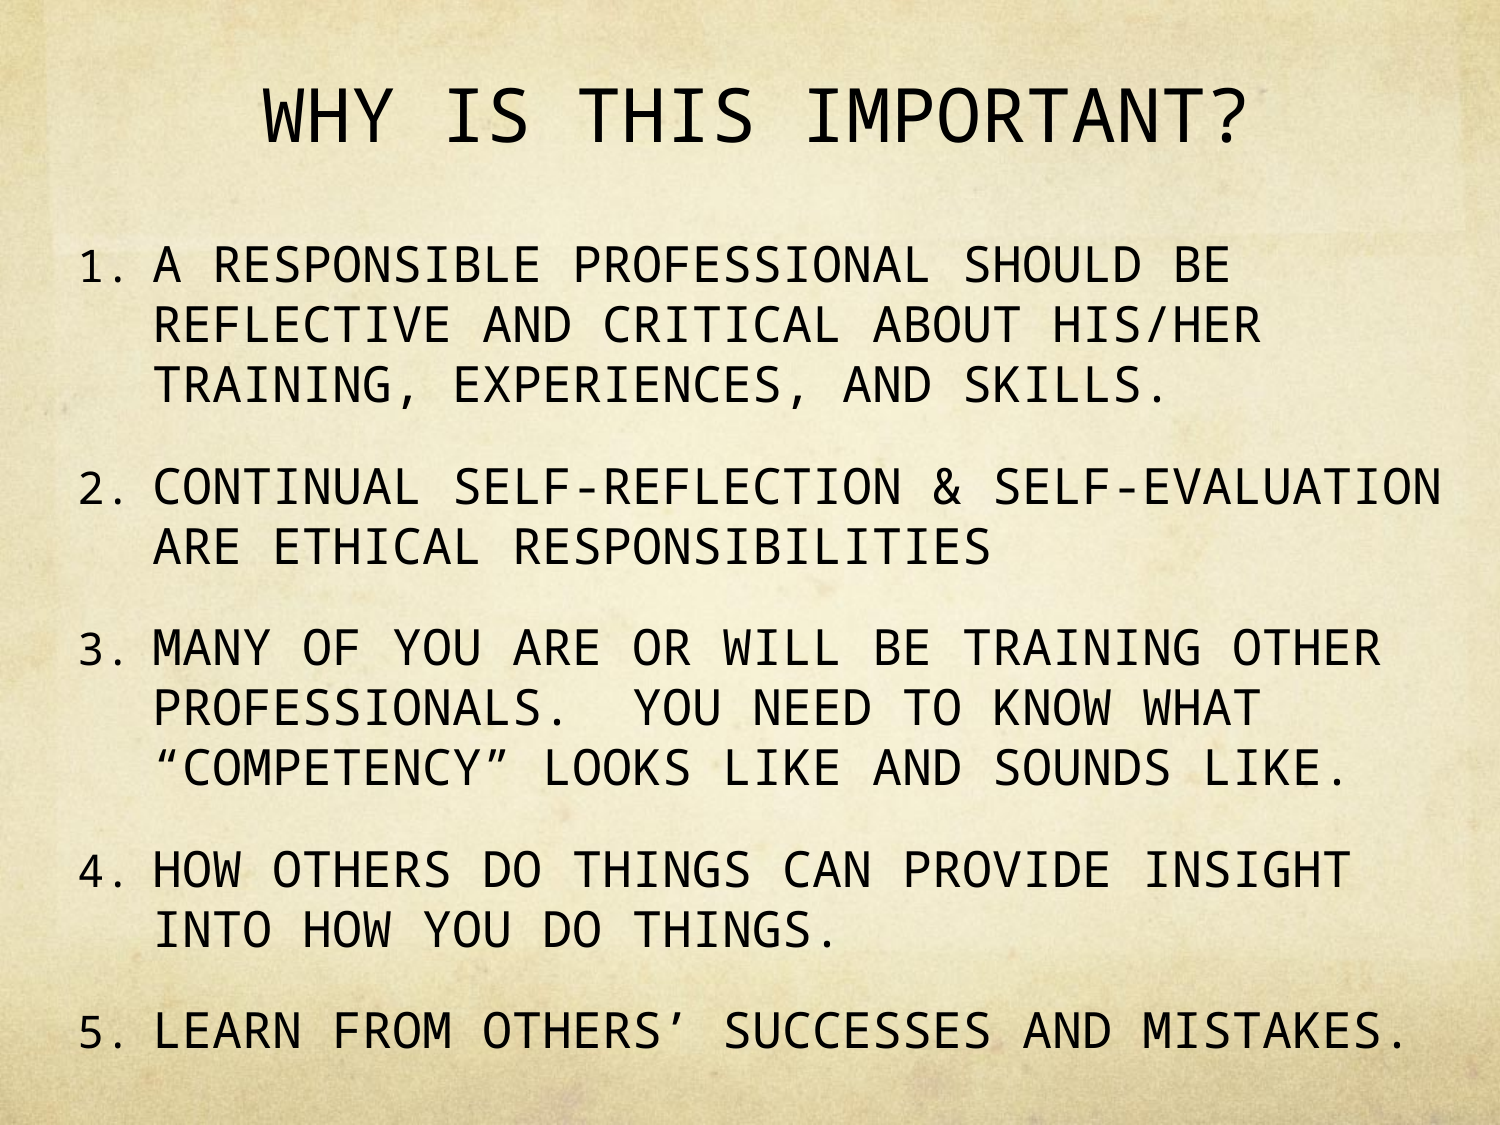

# WHY IS THIS IMPORTANT?
A RESPONSIBLE PROFESSIONAL SHOULD BE REFLECTIVE AND CRITICAL ABOUT HIS/HER TRAINING, EXPERIENCES, AND SKILLS.
CONTINUAL SELF-REFLECTION & SELF-EVALUATION ARE ETHICAL RESPONSIBILITIES
MANY OF YOU ARE OR WILL BE TRAINING OTHER PROFESSIONALS. YOU NEED TO KNOW WHAT “COMPETENCY” LOOKS LIKE AND SOUNDS LIKE.
HOW OTHERS DO THINGS CAN PROVIDE INSIGHT INTO HOW YOU DO THINGS.
LEARN FROM OTHERS’ SUCCESSES AND MISTAKES.